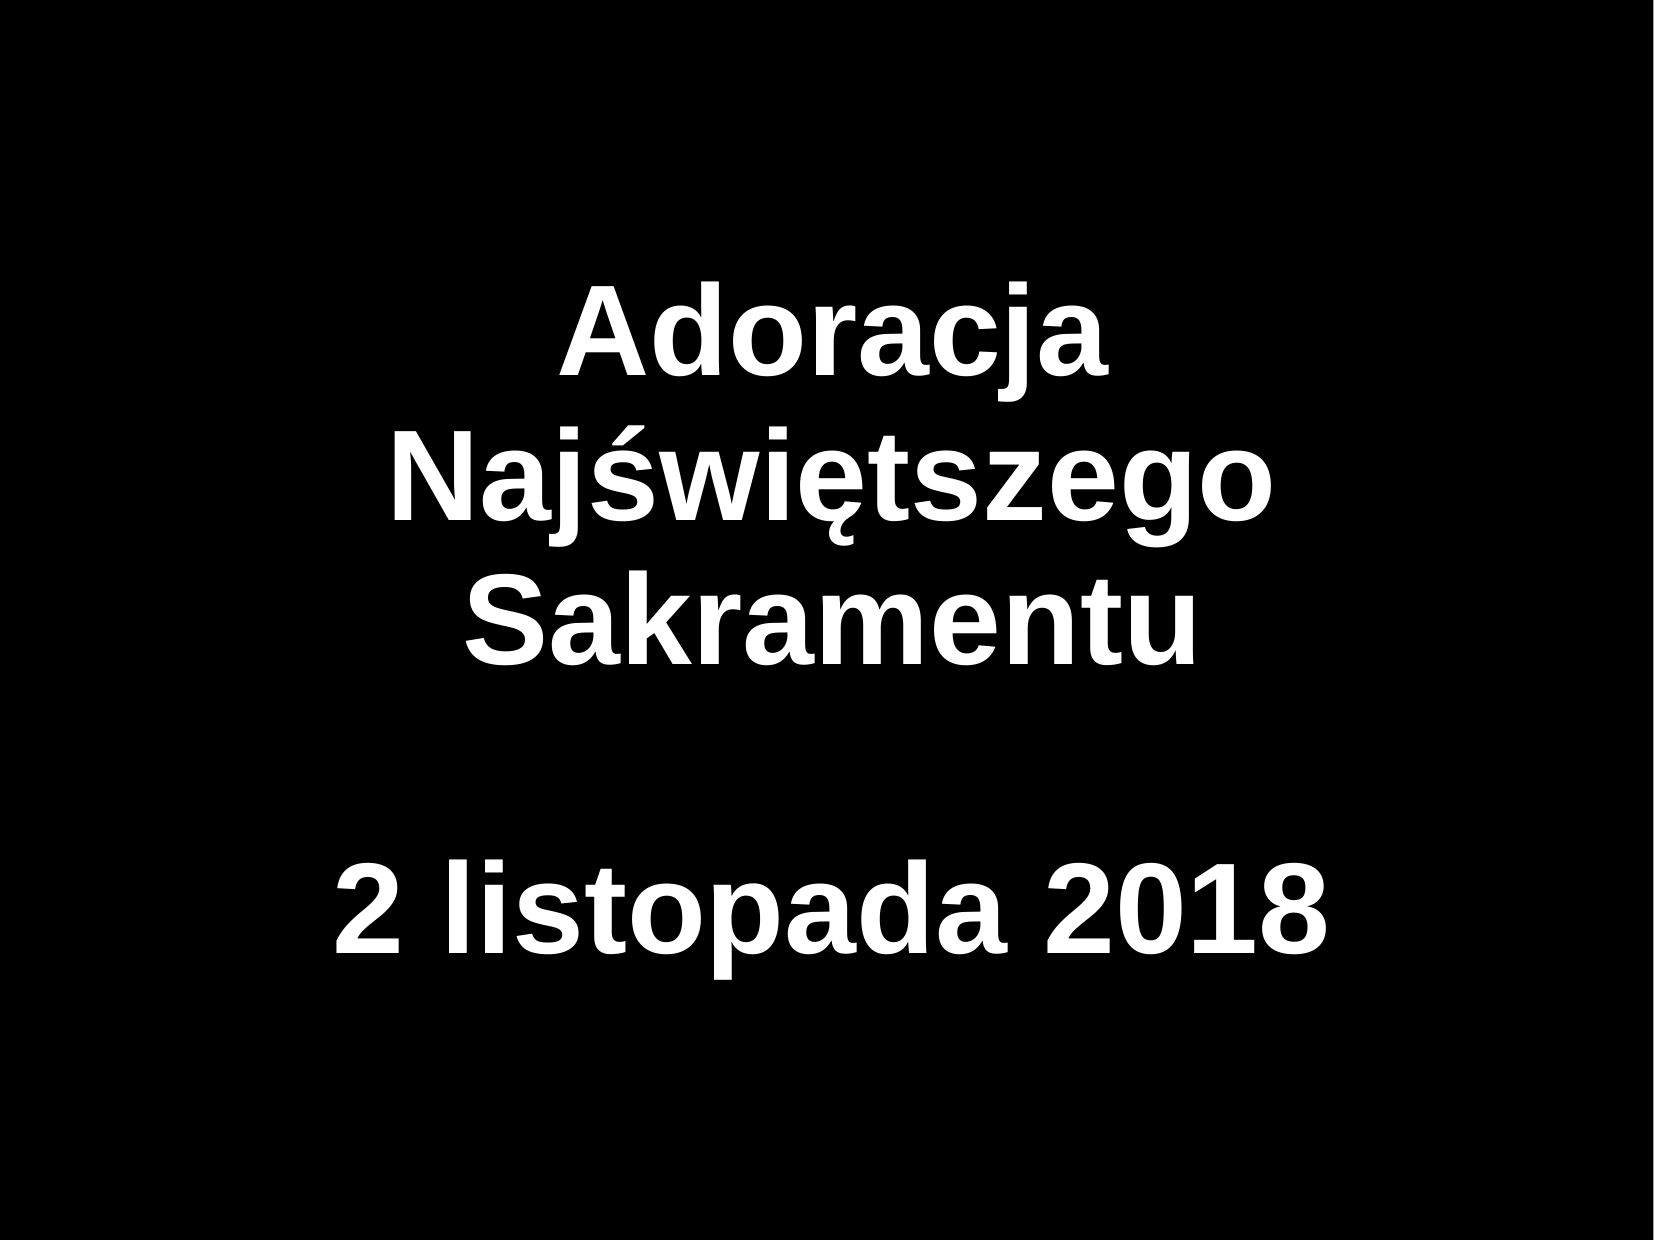

# Adoracja
Najświętszego Sakramentu
2 listopada 2018